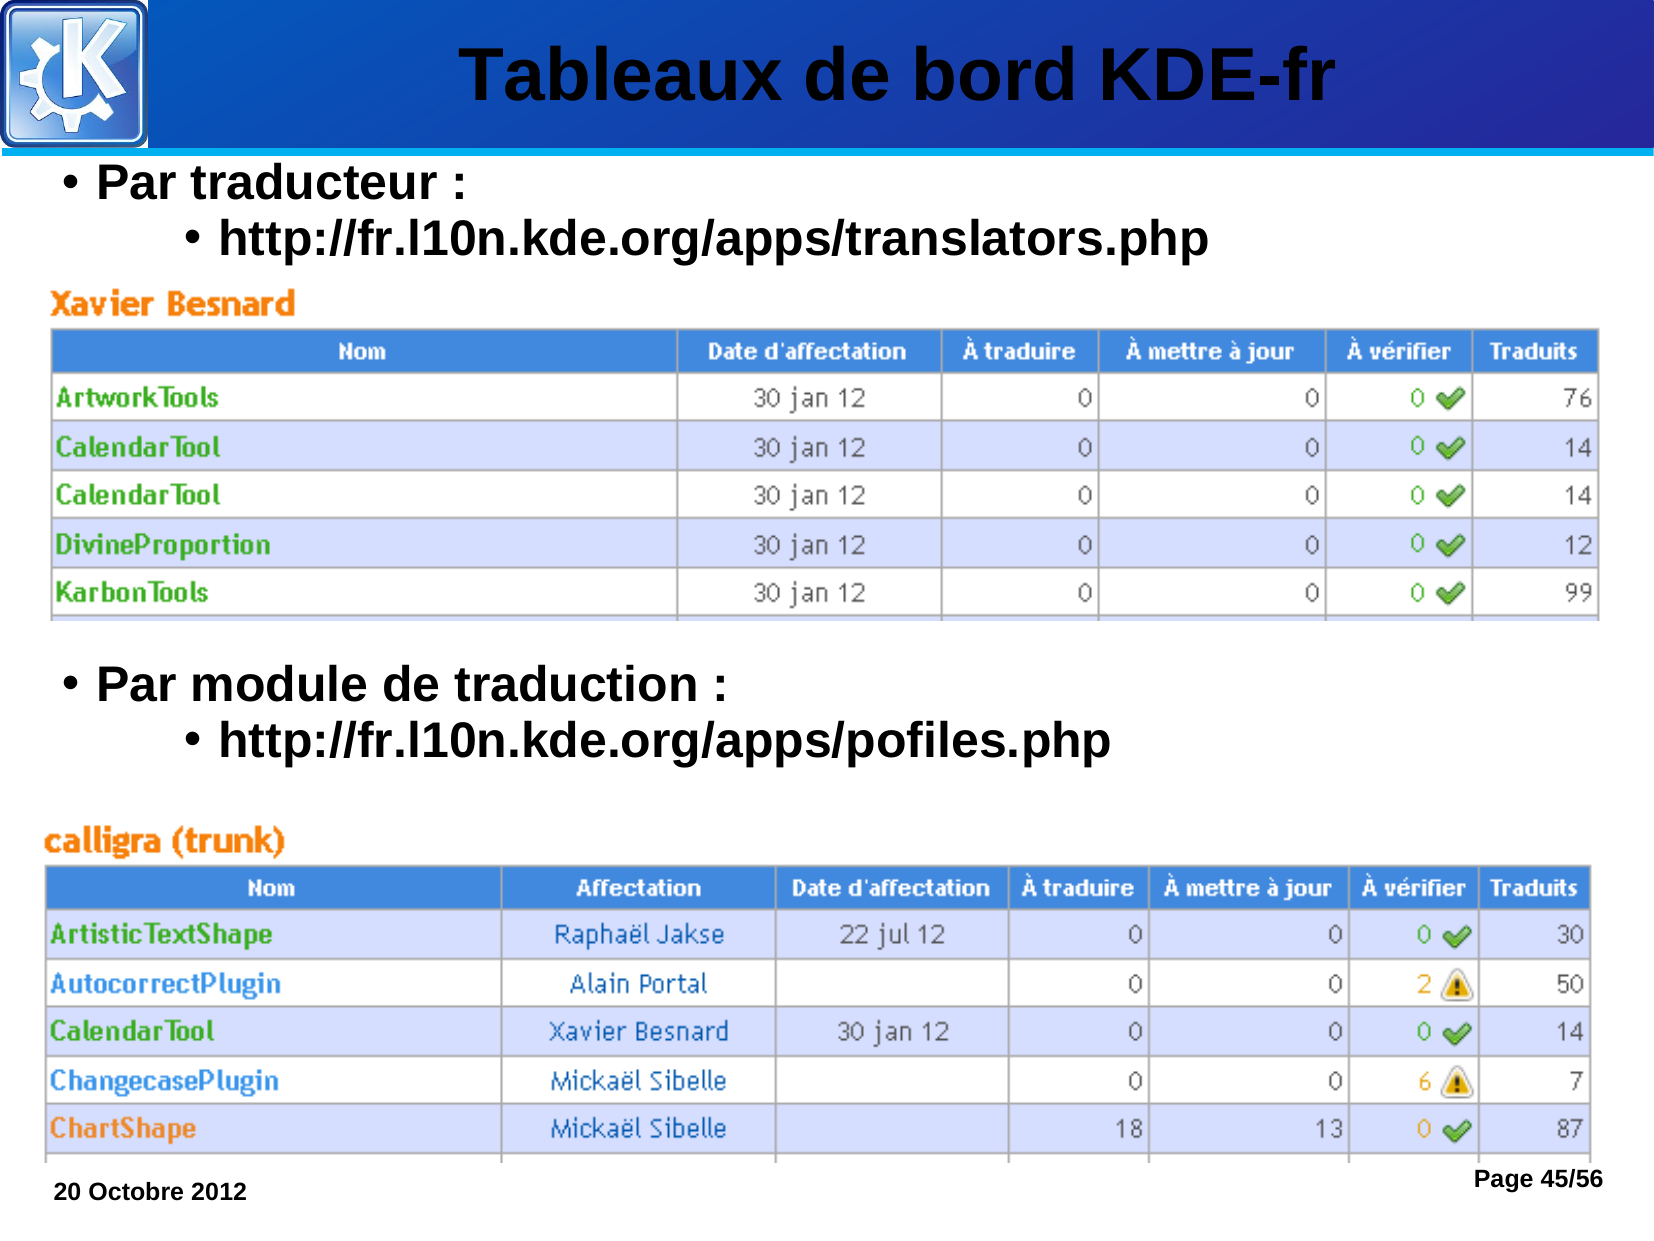

Tableaux de bord KDE-fr
Par traducteur :
http://fr.l10n.kde.org/apps/translators.php
Par module de traduction :
http://fr.l10n.kde.org/apps/pofiles.php